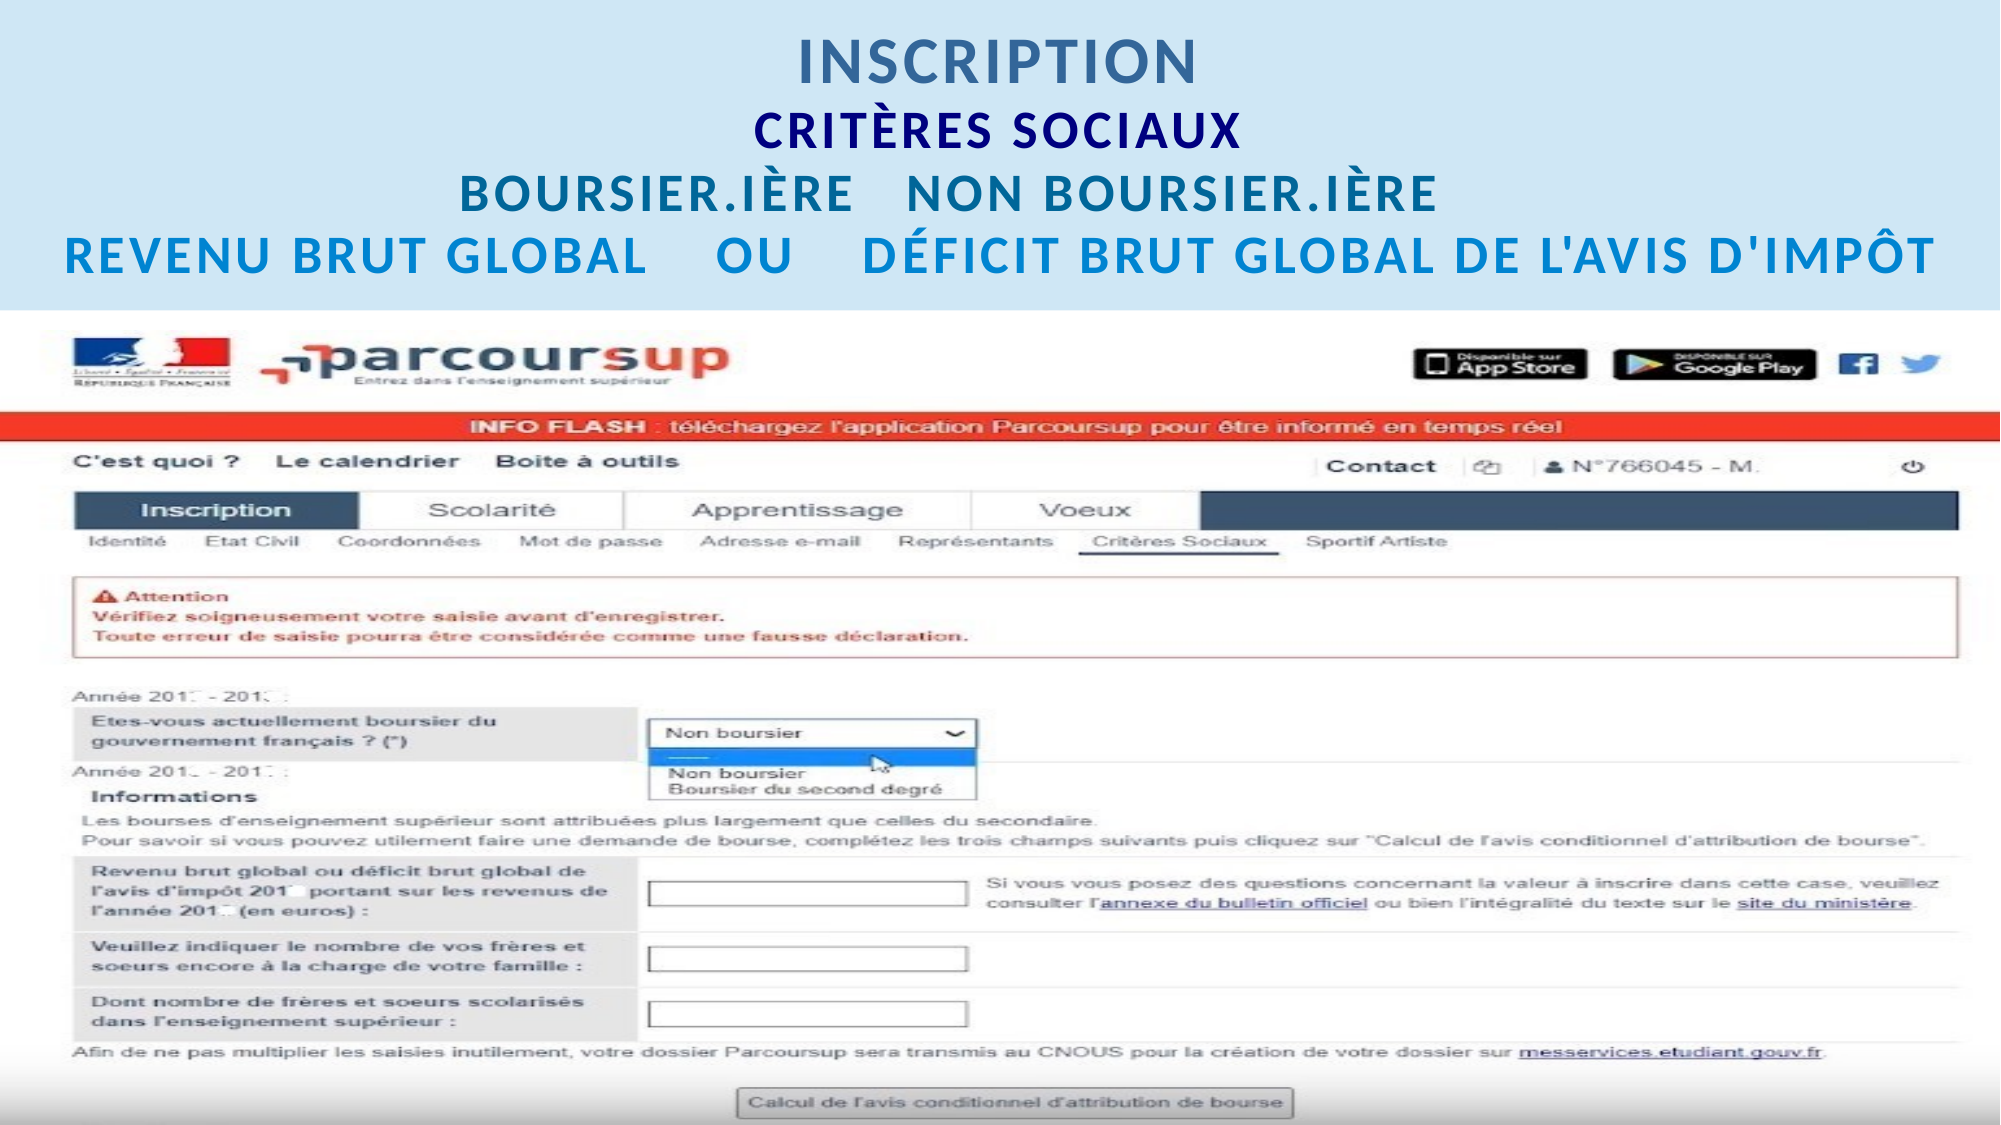

# INSCRIPTION CRITÈRES SOCIAUX BOURSIER.IÈRE NON BOURSIER.IÈRE REVENU BRUT GLOBAL OU DÉFICIT BRUT GLOBAL DE L'AVIS D'IMPÔT